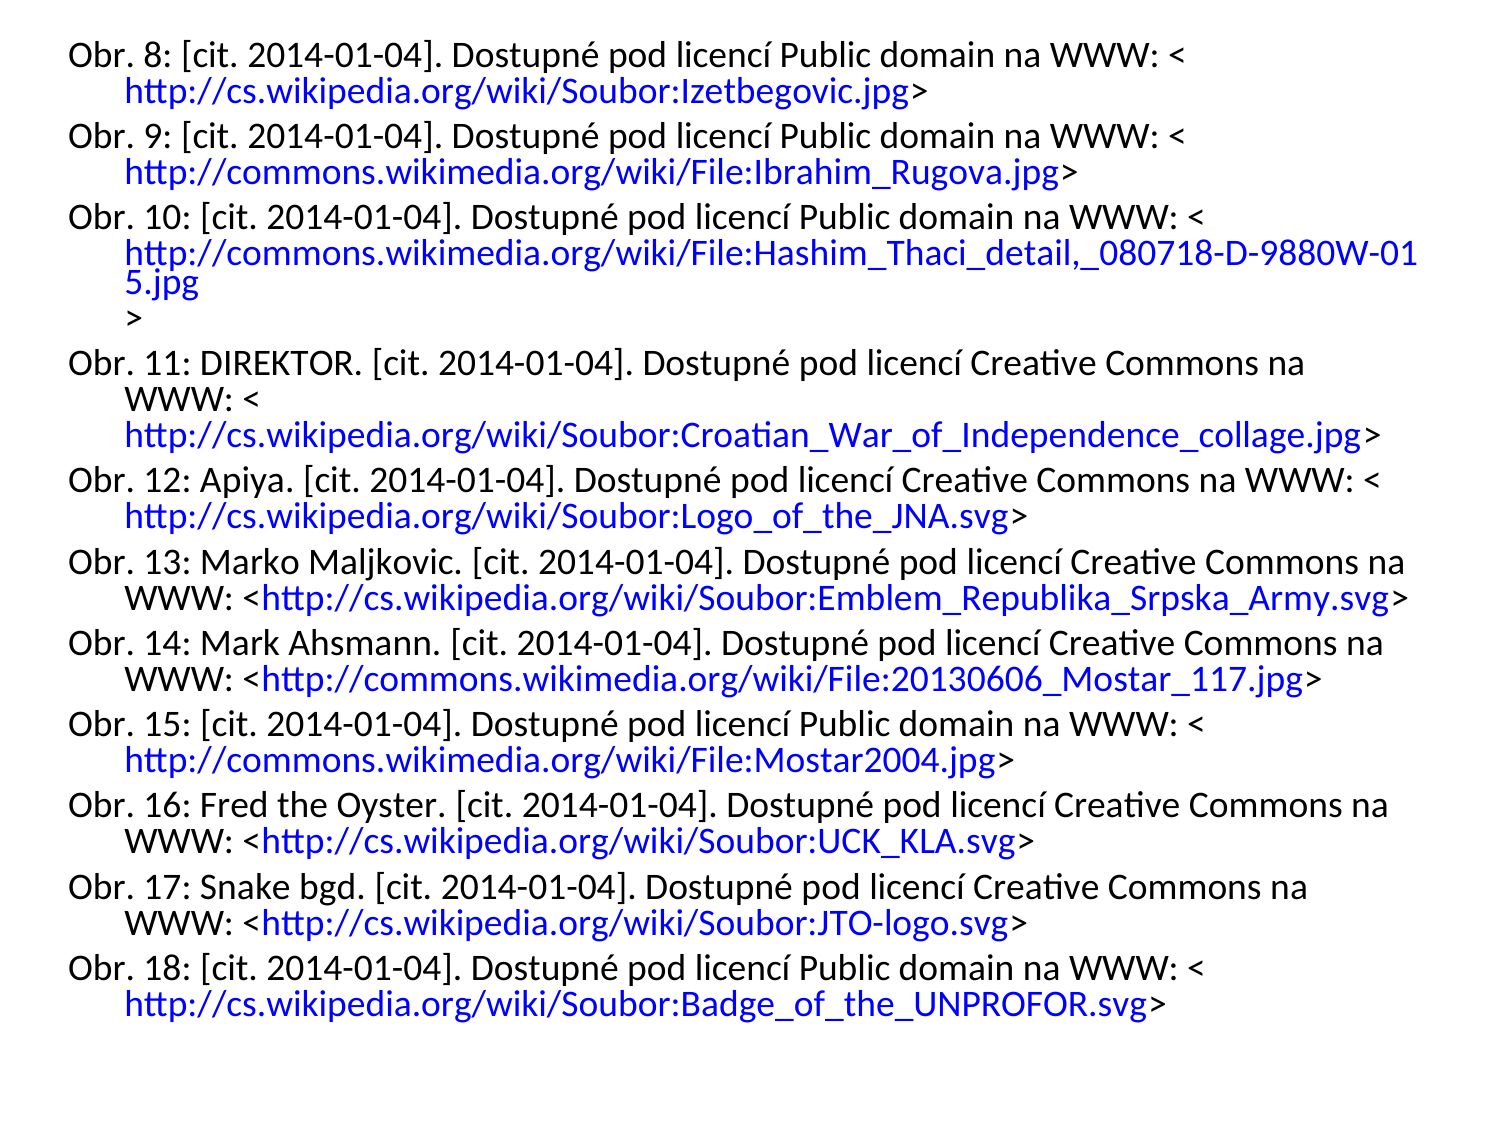

# Obr. 8: [cit. 2014-01-04]. Dostupné pod licencí Public domain na WWW: <http://cs.wikipedia.org/wiki/Soubor:Izetbegovic.jpg>
Obr. 9: [cit. 2014-01-04]. Dostupné pod licencí Public domain na WWW: <http://commons.wikimedia.org/wiki/File:Ibrahim_Rugova.jpg>
Obr. 10: [cit. 2014-01-04]. Dostupné pod licencí Public domain na WWW: <http://commons.wikimedia.org/wiki/File:Hashim_Thaci_detail,_080718-D-9880W-015.jpg>
Obr. 11: DIREKTOR. [cit. 2014-01-04]. Dostupné pod licencí Creative Commons na WWW: <http://cs.wikipedia.org/wiki/Soubor:Croatian_War_of_Independence_collage.jpg>
Obr. 12: Apiya. [cit. 2014-01-04]. Dostupné pod licencí Creative Commons na WWW: <http://cs.wikipedia.org/wiki/Soubor:Logo_of_the_JNA.svg>
Obr. 13: Marko Maljkovic. [cit. 2014-01-04]. Dostupné pod licencí Creative Commons na WWW: <http://cs.wikipedia.org/wiki/Soubor:Emblem_Republika_Srpska_Army.svg>
Obr. 14: Mark Ahsmann. [cit. 2014-01-04]. Dostupné pod licencí Creative Commons na WWW: <http://commons.wikimedia.org/wiki/File:20130606_Mostar_117.jpg>
Obr. 15: [cit. 2014-01-04]. Dostupné pod licencí Public domain na WWW: <http://commons.wikimedia.org/wiki/File:Mostar2004.jpg>
Obr. 16: Fred the Oyster. [cit. 2014-01-04]. Dostupné pod licencí Creative Commons na WWW: <http://cs.wikipedia.org/wiki/Soubor:UCK_KLA.svg>
Obr. 17: Snake bgd. [cit. 2014-01-04]. Dostupné pod licencí Creative Commons na WWW: <http://cs.wikipedia.org/wiki/Soubor:JTO-logo.svg>
Obr. 18: [cit. 2014-01-04]. Dostupné pod licencí Public domain na WWW: <http://cs.wikipedia.org/wiki/Soubor:Badge_of_the_UNPROFOR.svg>